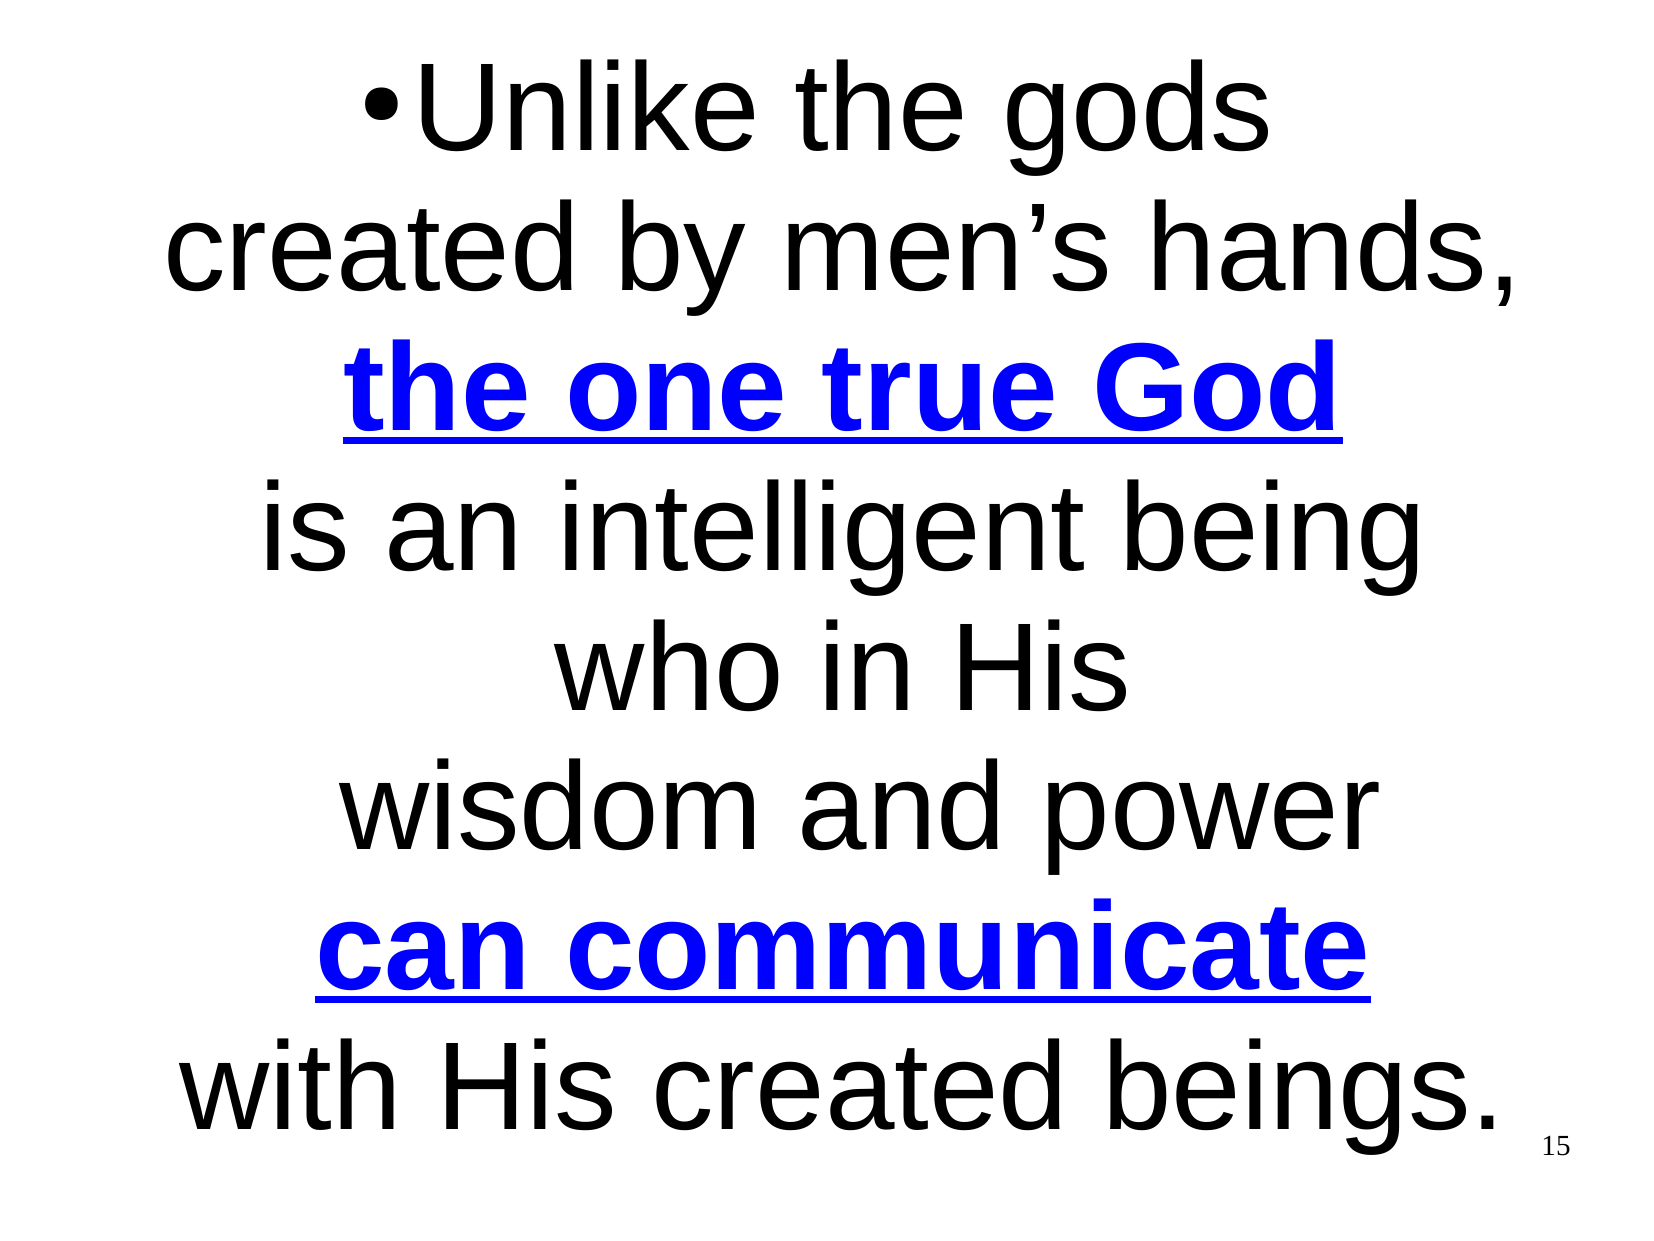

# Unlike the gods created by men’s hands, the one true God is an intelligent being who in His wisdom and power can communicate with His created beings.
15